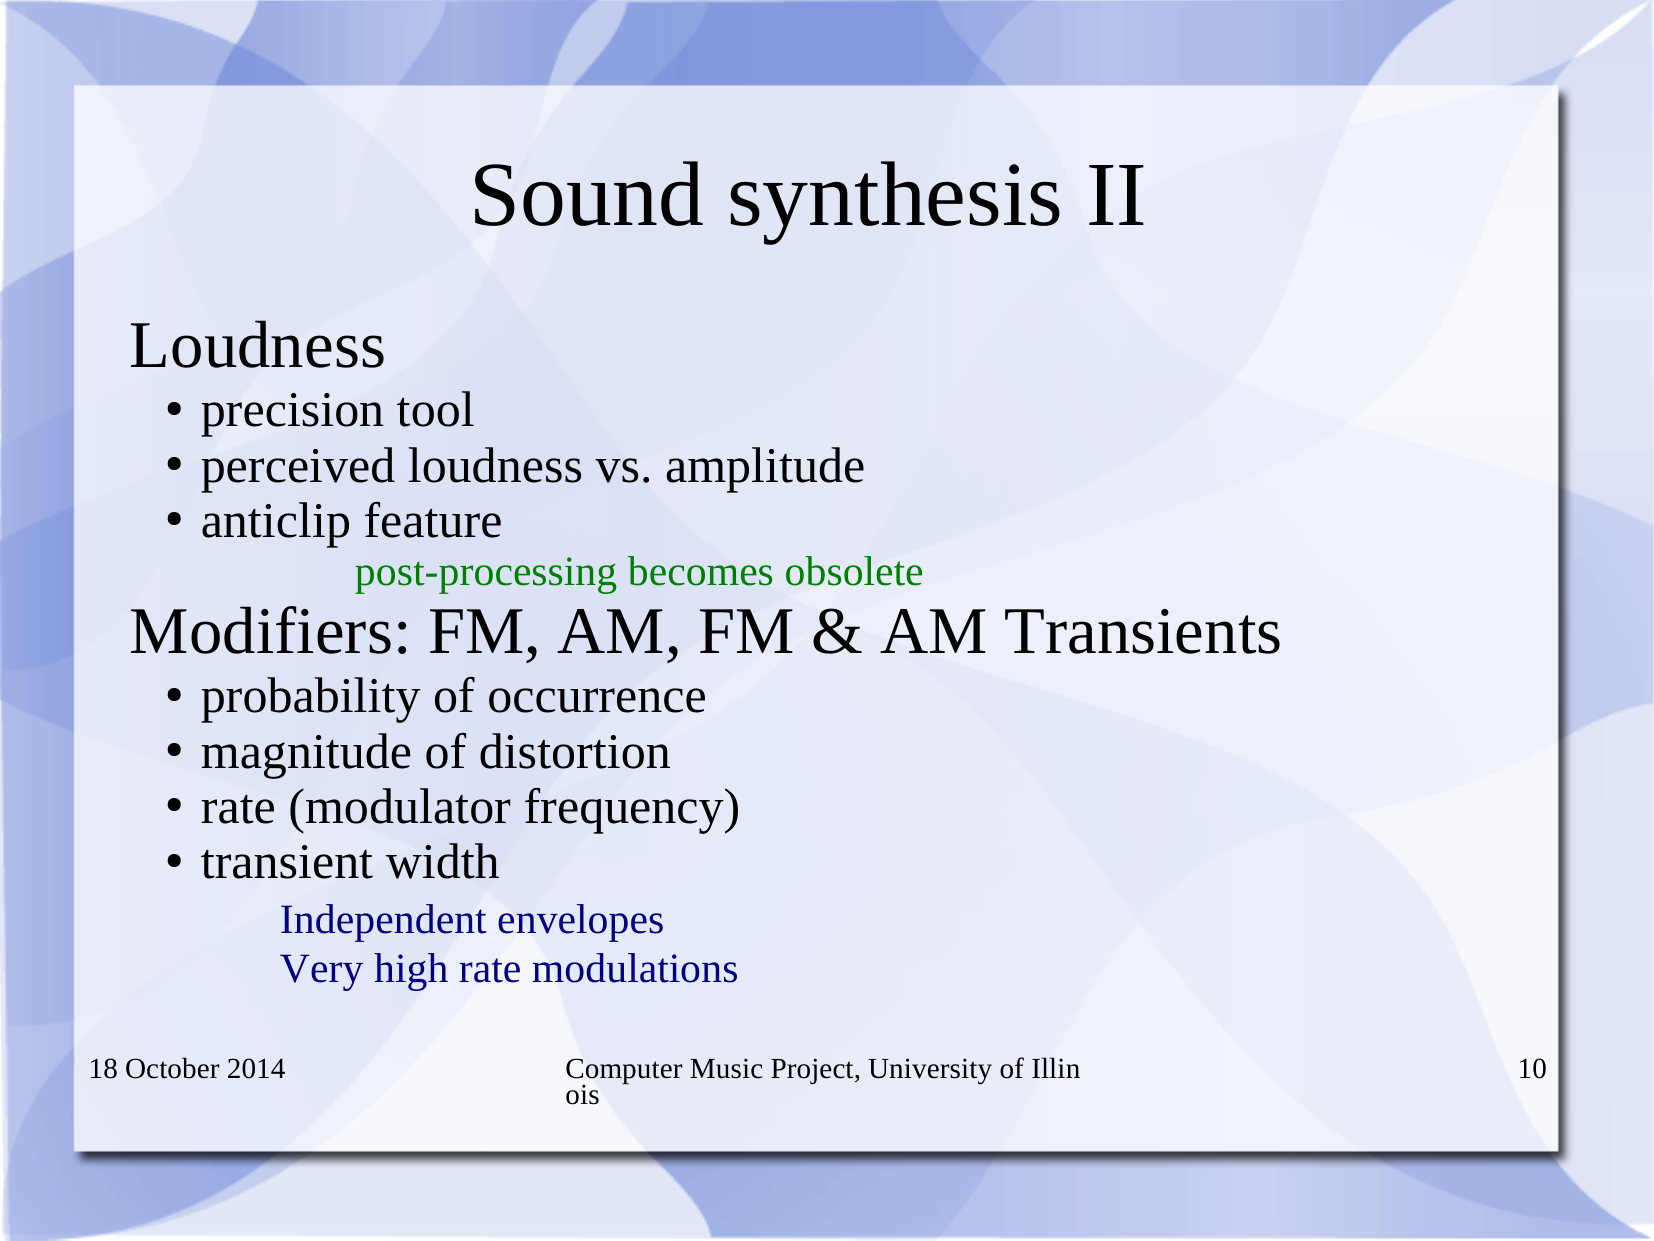

# Sound synthesis II
Loudness
precision tool
perceived loudness vs. amplitude
anticlip feature
			post-processing becomes obsolete
Modifiers: FM, AM, FM & AM Transients
probability of occurrence
magnitude of distortion
rate (modulator frequency)
transient width
		Independent envelopes
		Very high rate modulations
18 October 2014
Computer Music Project, University of Illinois
10